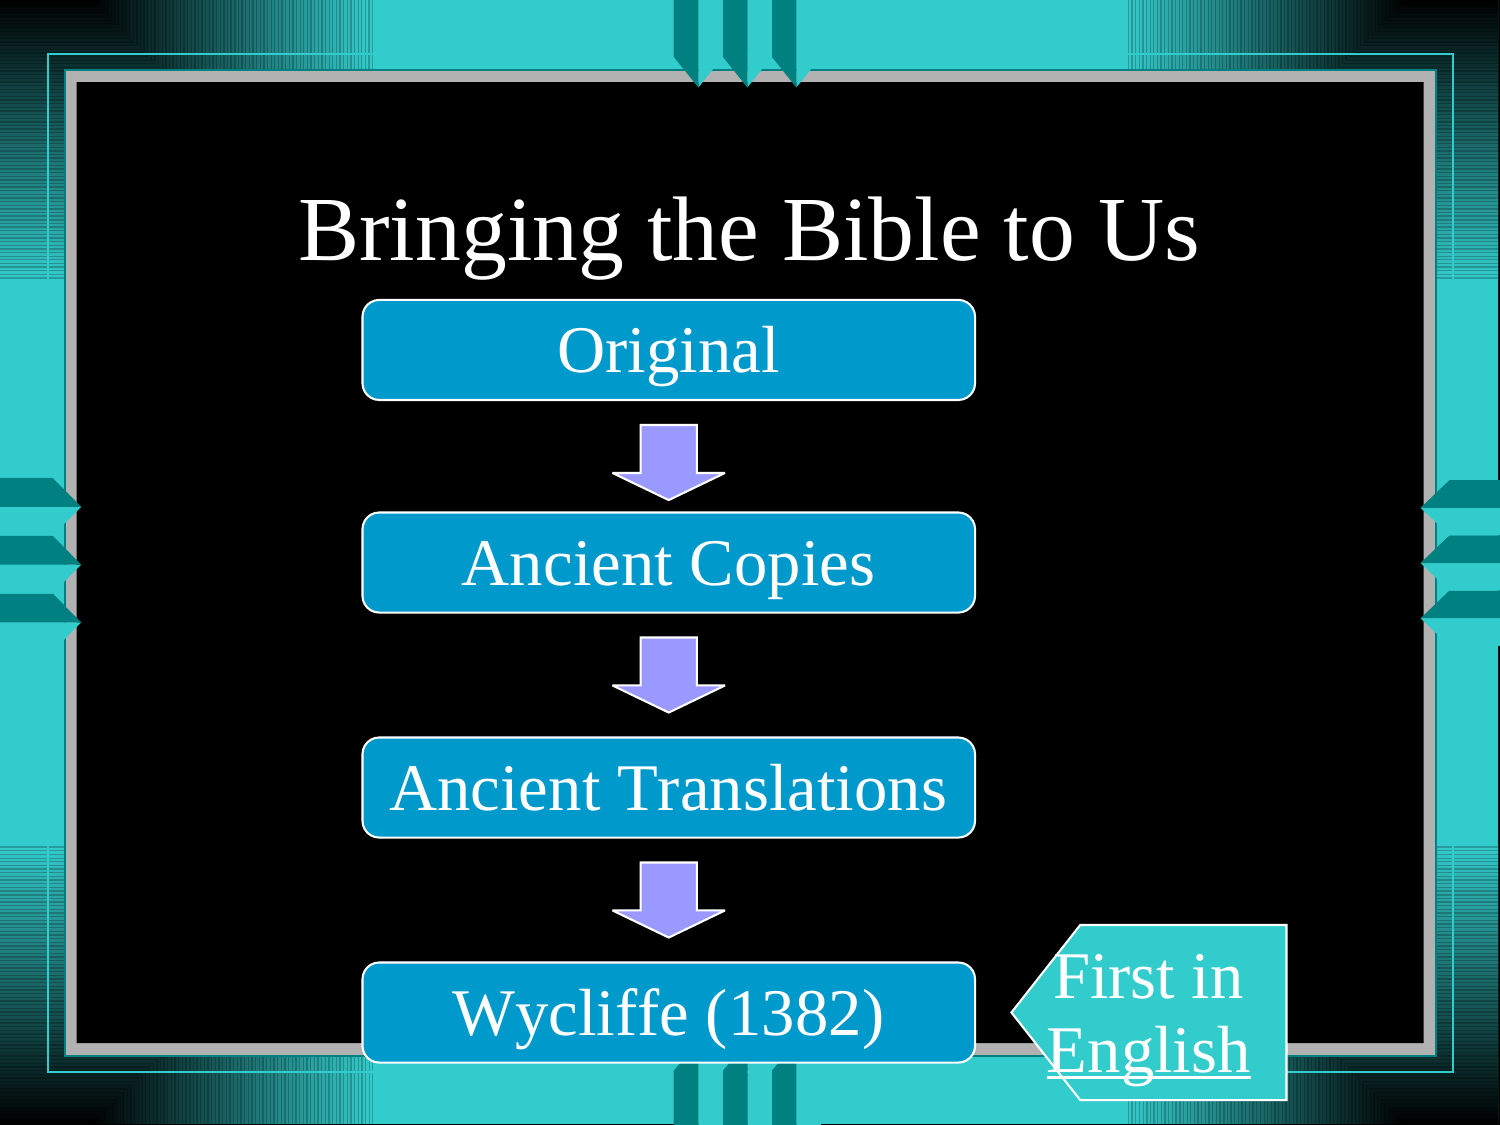

# Bringing the Bible to Us
Original
Ancient Copies
Ancient Translations
Wycliffe (1382)
First in
English